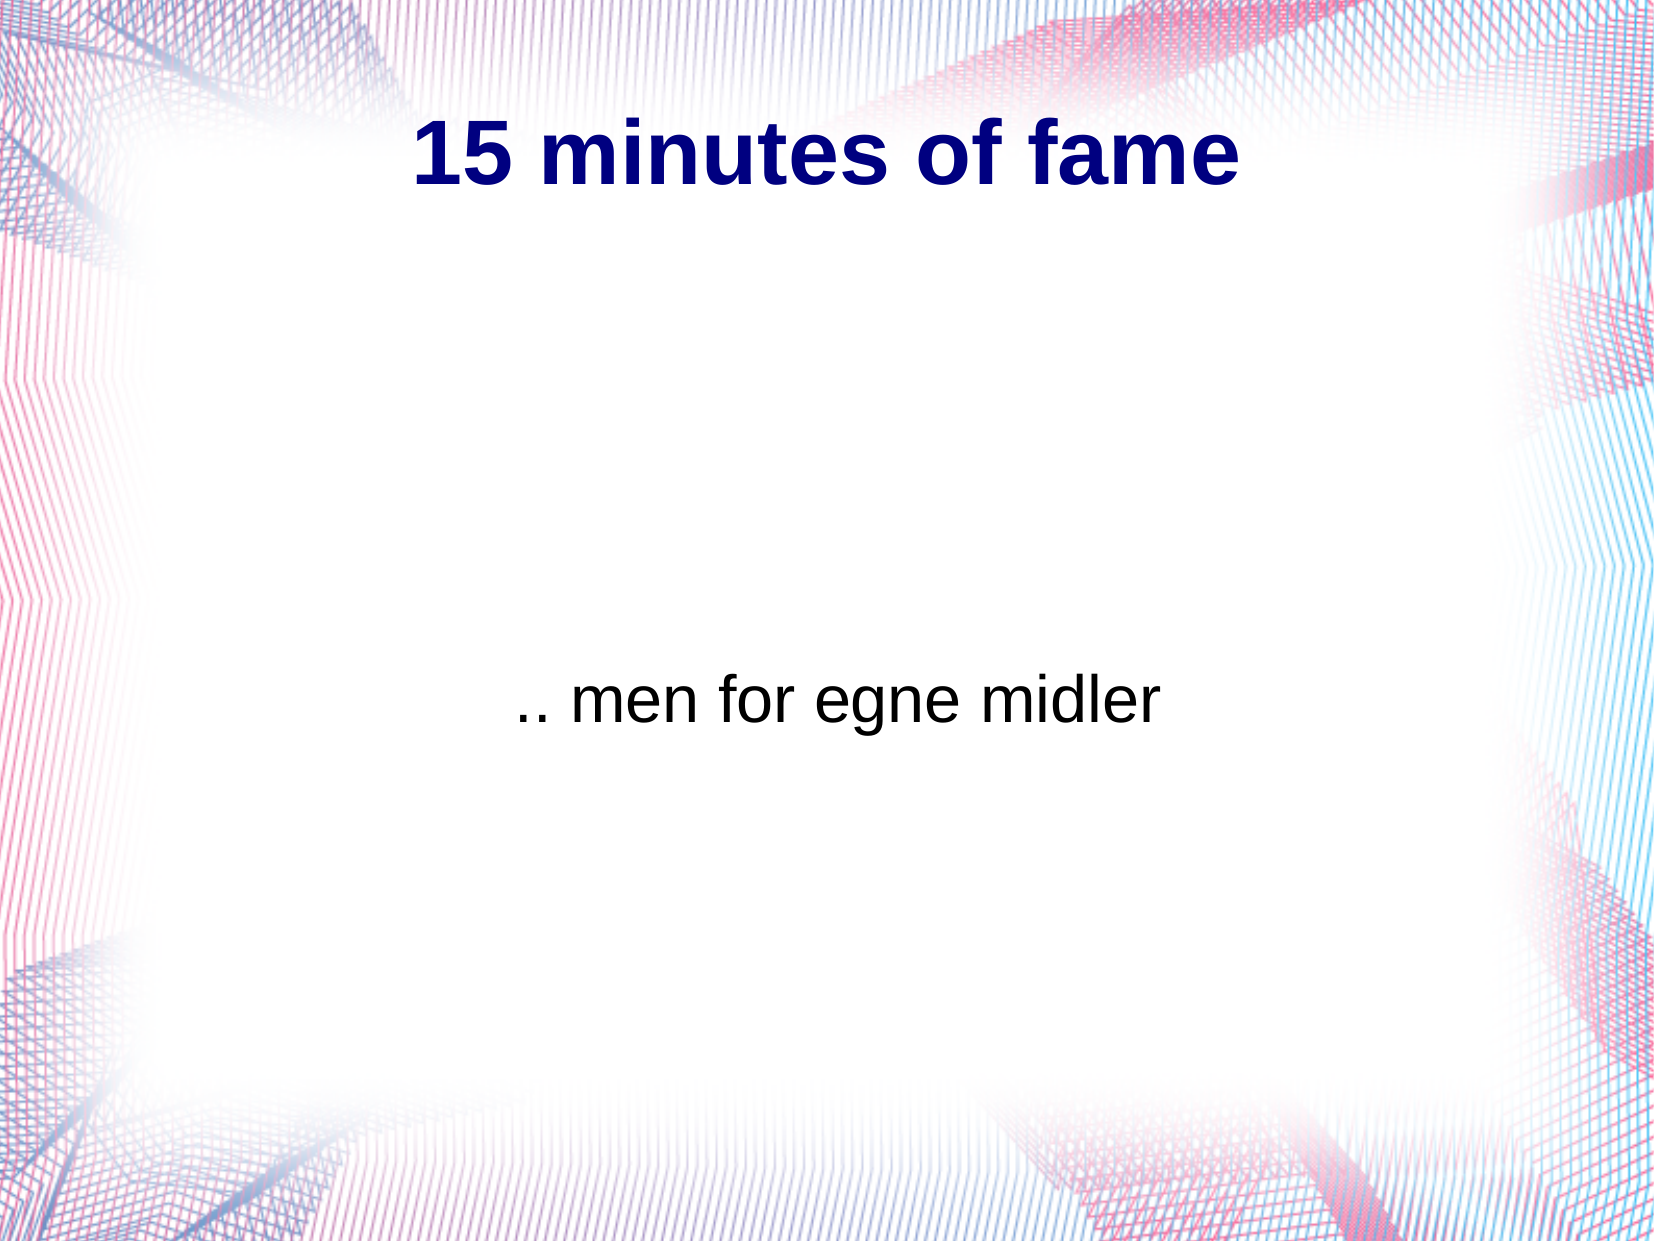

# 15 minutes of fame
.. men for egne midler